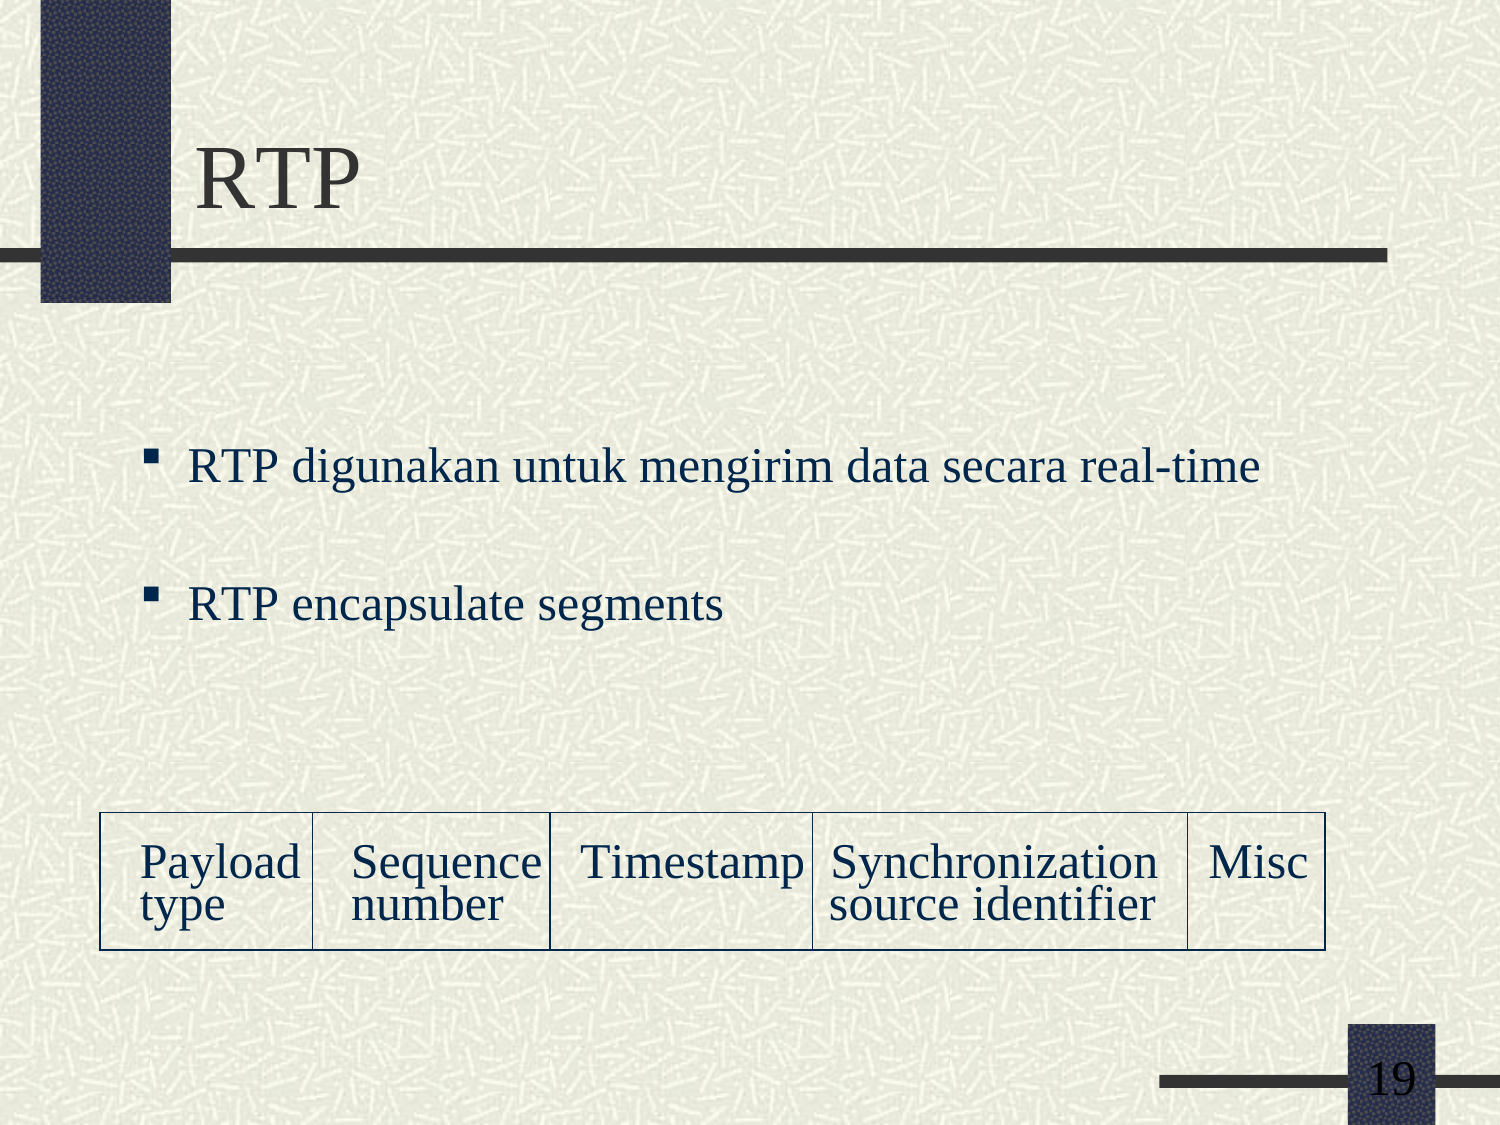

# RTP
 RTP digunakan untuk mengirim data secara real-time
 RTP encapsulate segments
Payload Sequence Timestamp Synchronization Misc
type number source identifier
19